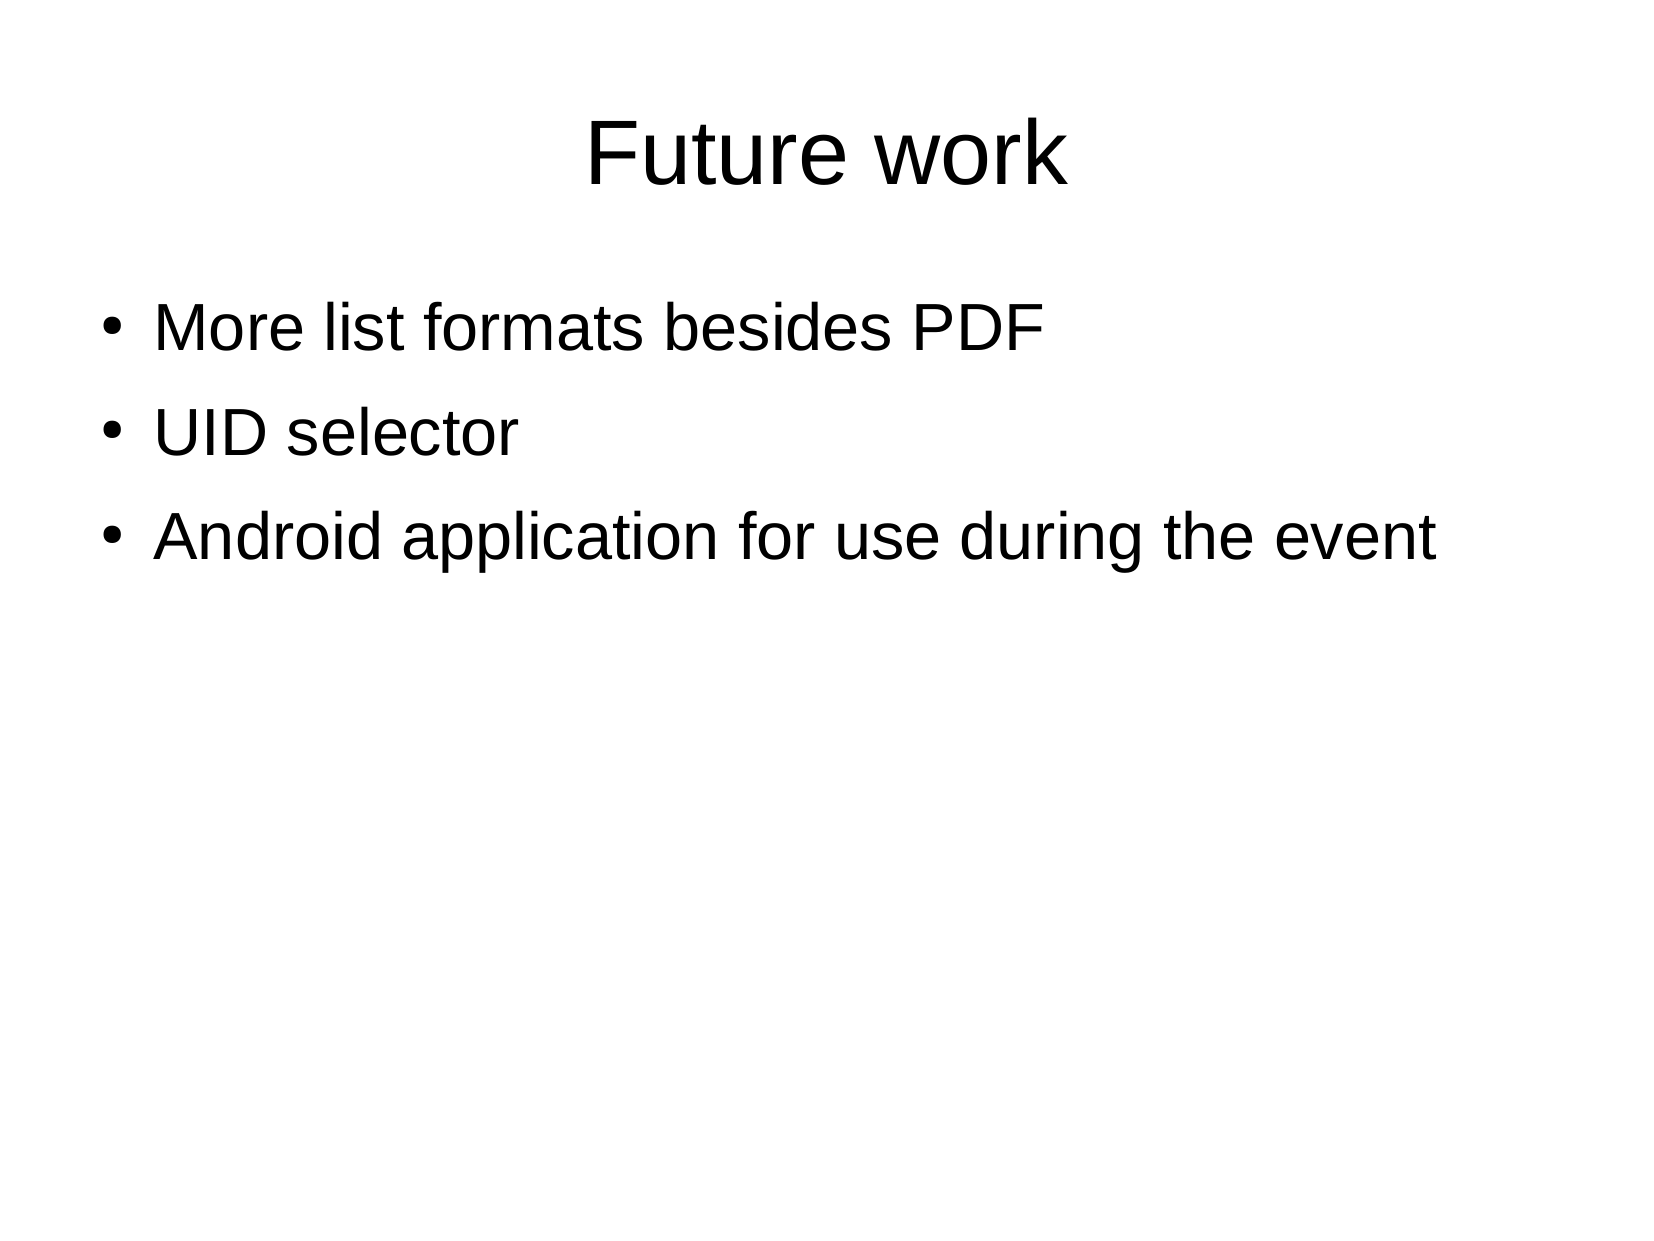

# Future work
More list formats besides PDF
UID selector
Android application for use during the event